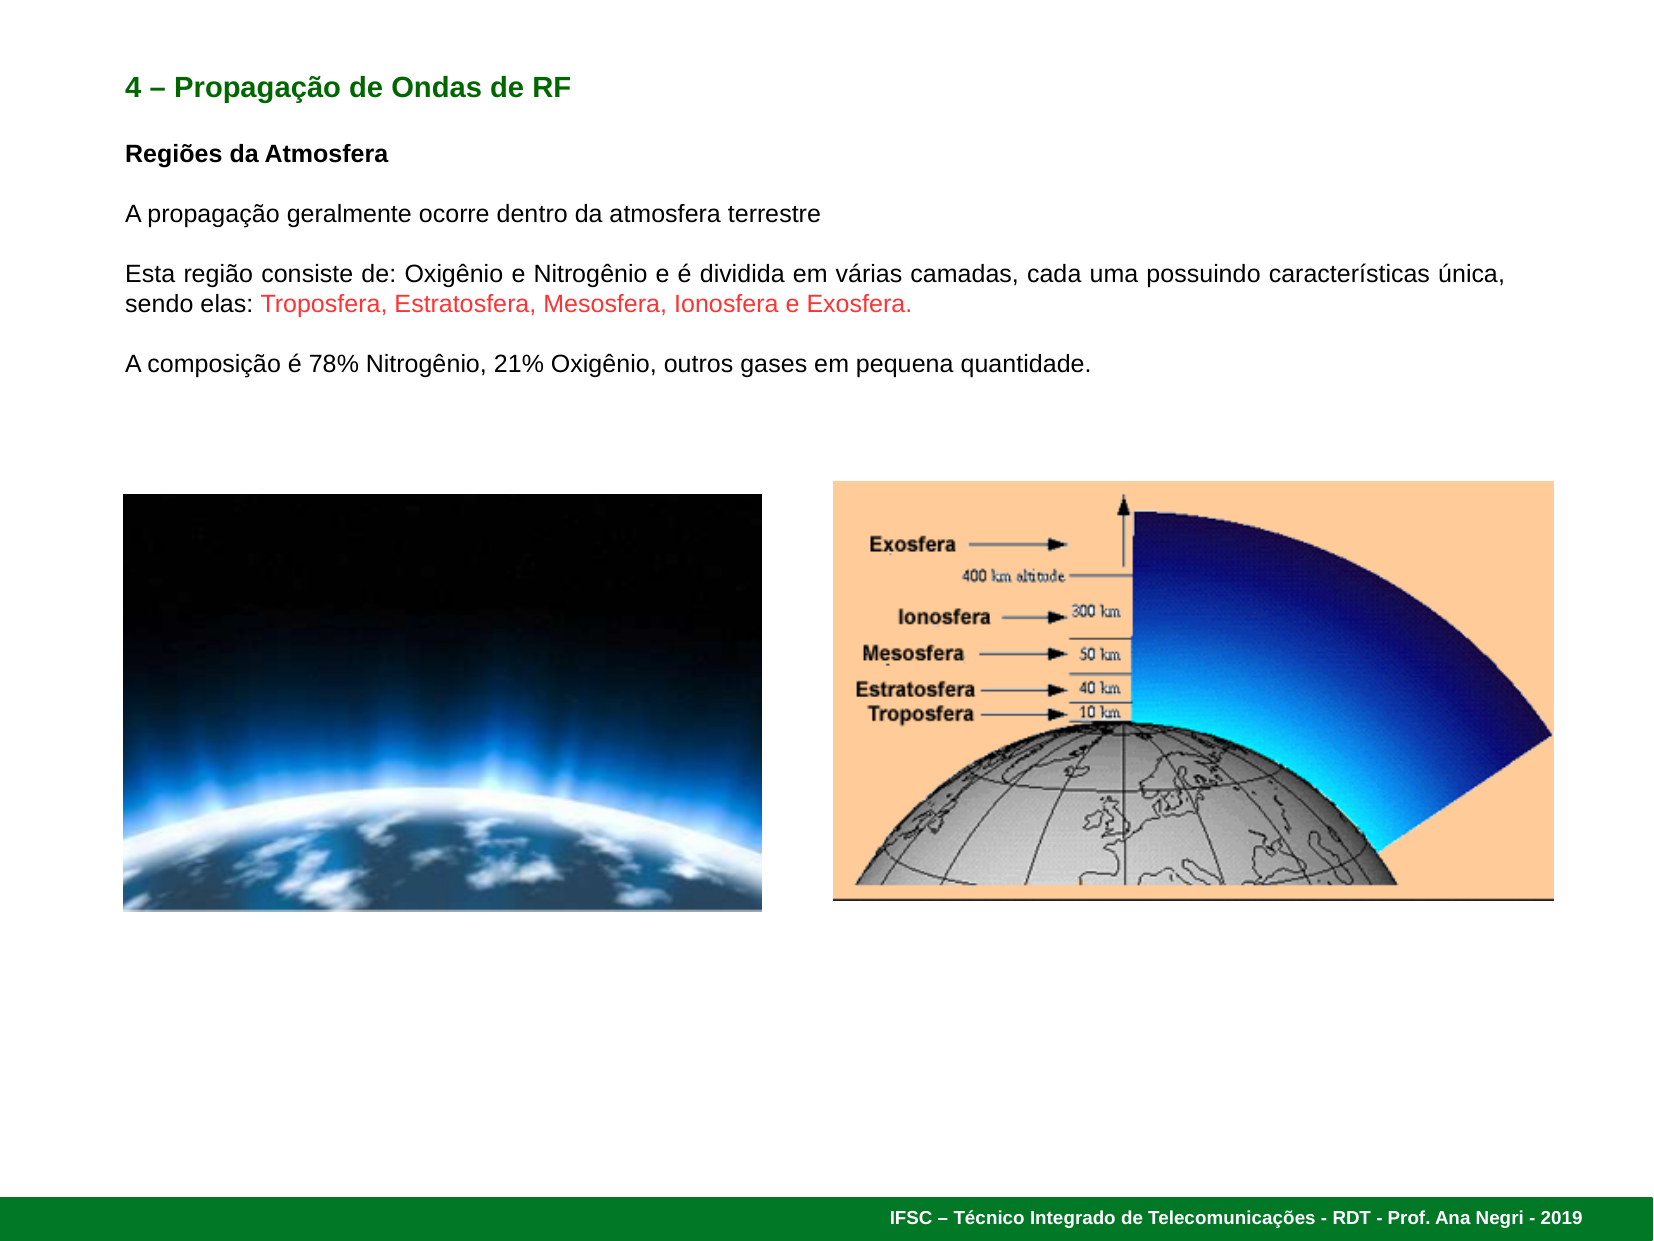

4 – Propagação de Ondas de RF
Regiões da Atmosfera
A propagação geralmente ocorre dentro da atmosfera terrestre
Esta região consiste de: Oxigênio e Nitrogênio e é dividida em várias camadas, cada uma possuindo características única, sendo elas: Troposfera, Estratosfera, Mesosfera, Ionosfera e Exosfera.
A composição é 78% Nitrogênio, 21% Oxigênio, outros gases em pequena quantidade.
IFSC – Técnico Integrado de Telecomunicações - RDT - Prof. Ana Negri - 2019